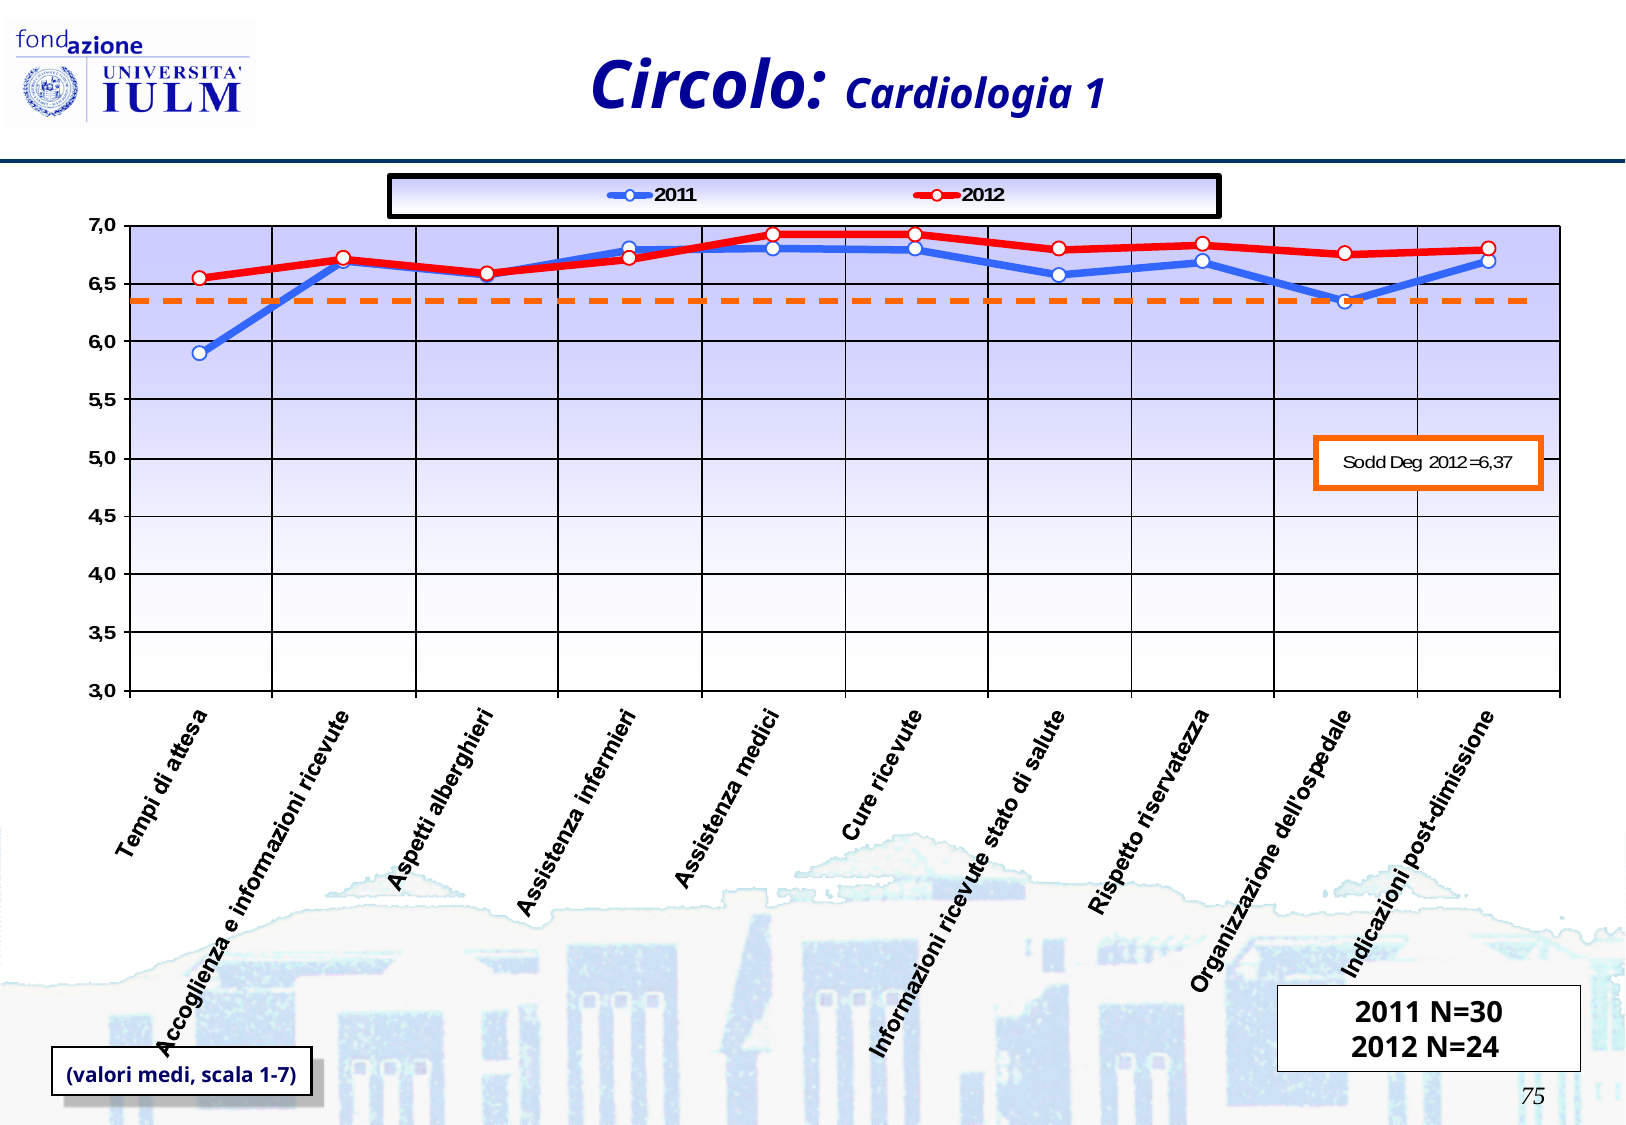

Circolo: Cardiologia 1
2011 N=30
2012 N=24
(valori medi, scala 1-7)